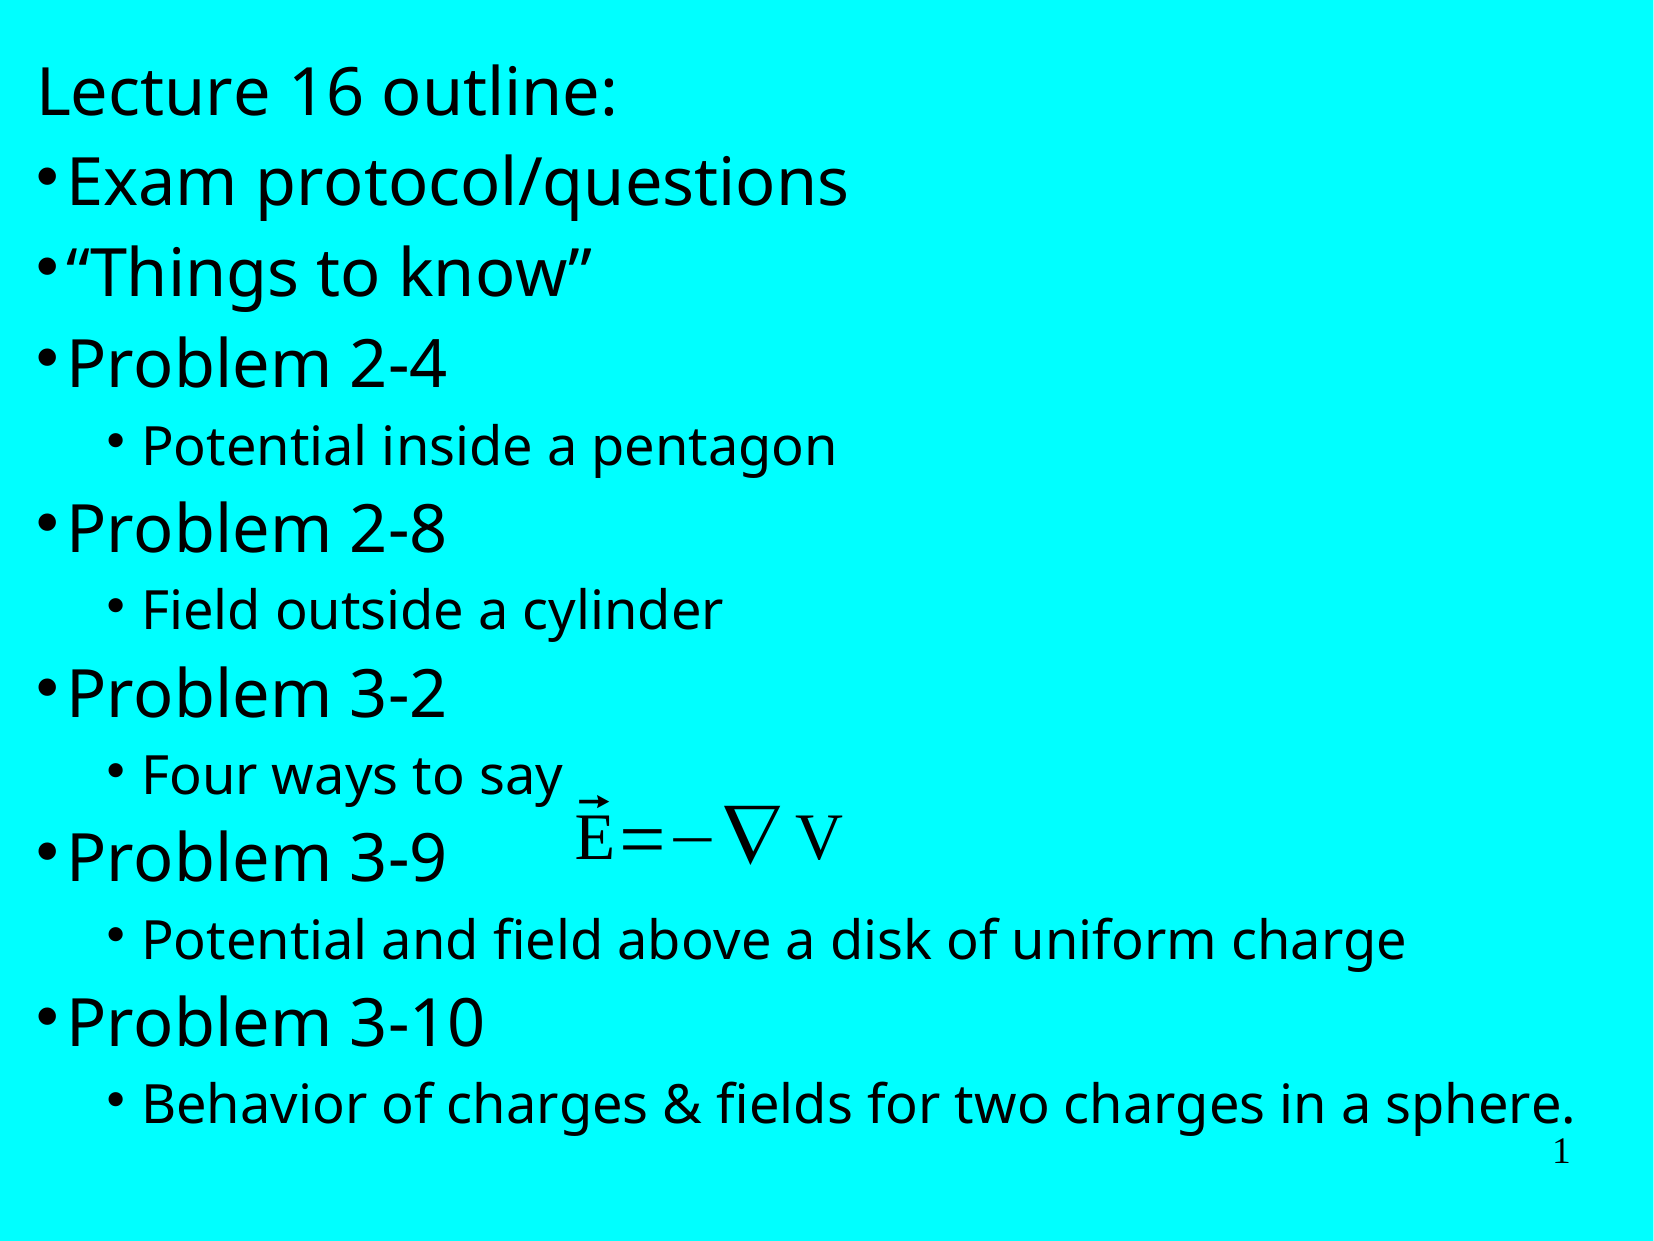

Lecture 16 outline:
Exam protocol/questions
“Things to know”
Problem 2-4
Potential inside a pentagon
Problem 2-8
Field outside a cylinder
Problem 3-2
Four ways to say
Problem 3-9
Potential and field above a disk of uniform charge
Problem 3-10
Behavior of charges & fields for two charges in a sphere.
1